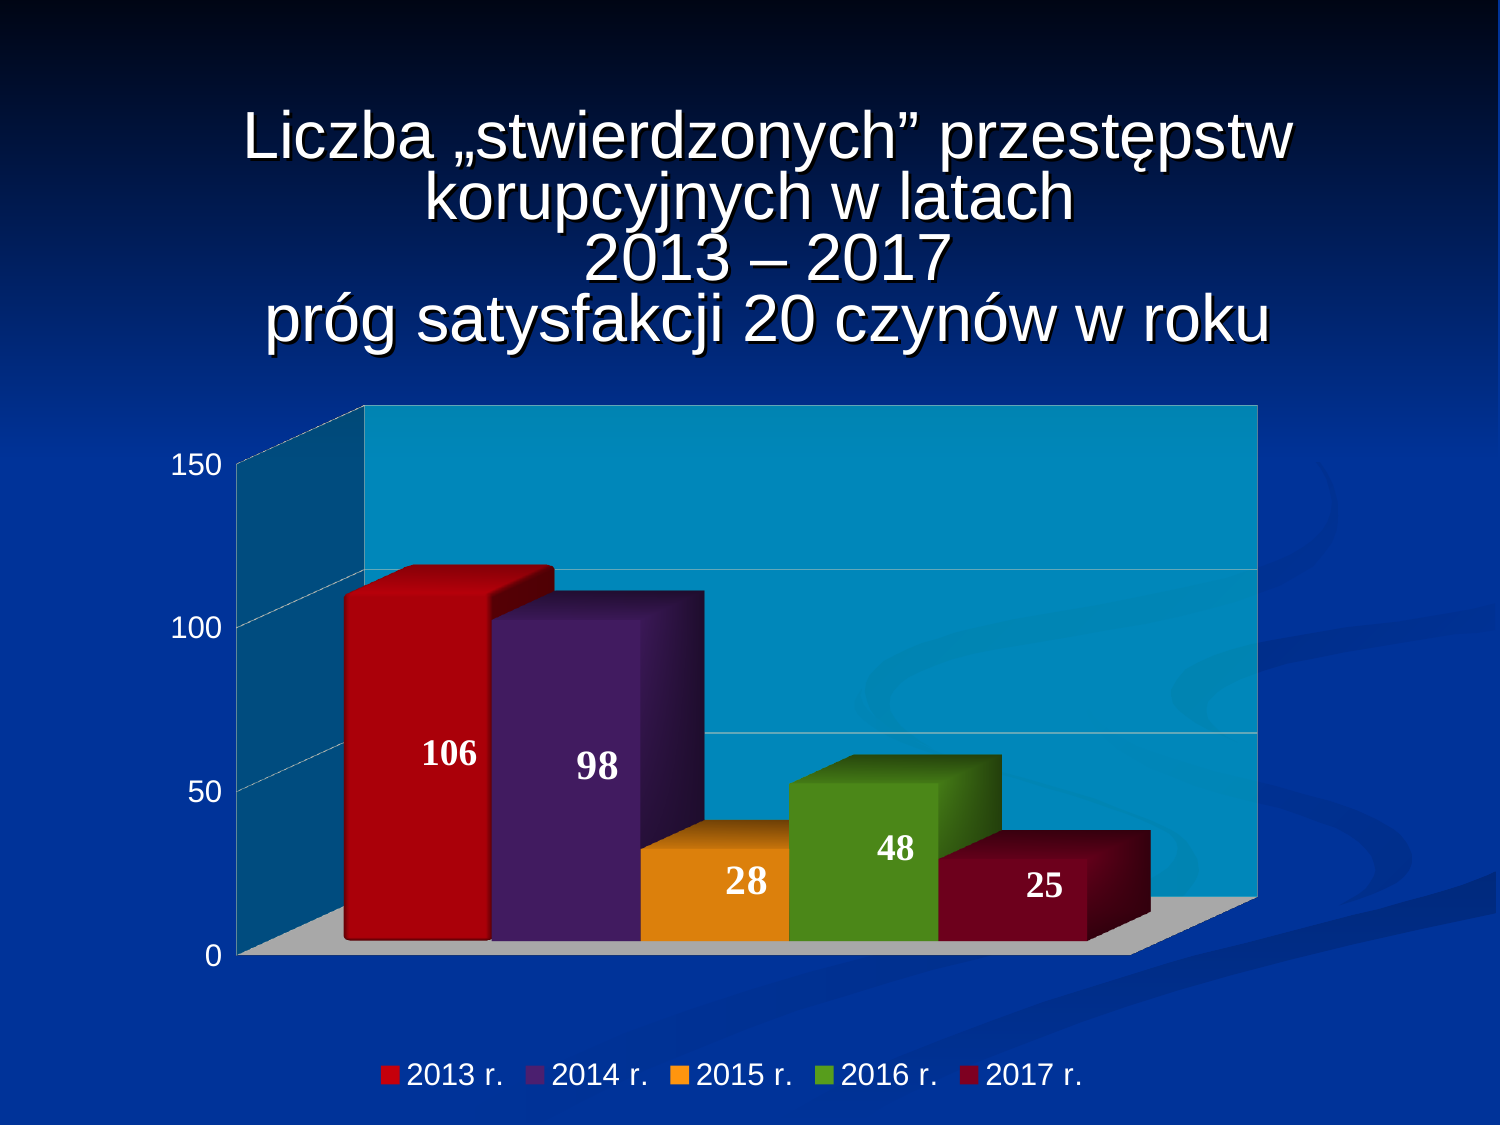

# Liczba „stwierdzonych” przestępstw korupcyjnych w latach 2013 – 2017 próg satysfakcji 20 czynów w roku
[unsupported chart]